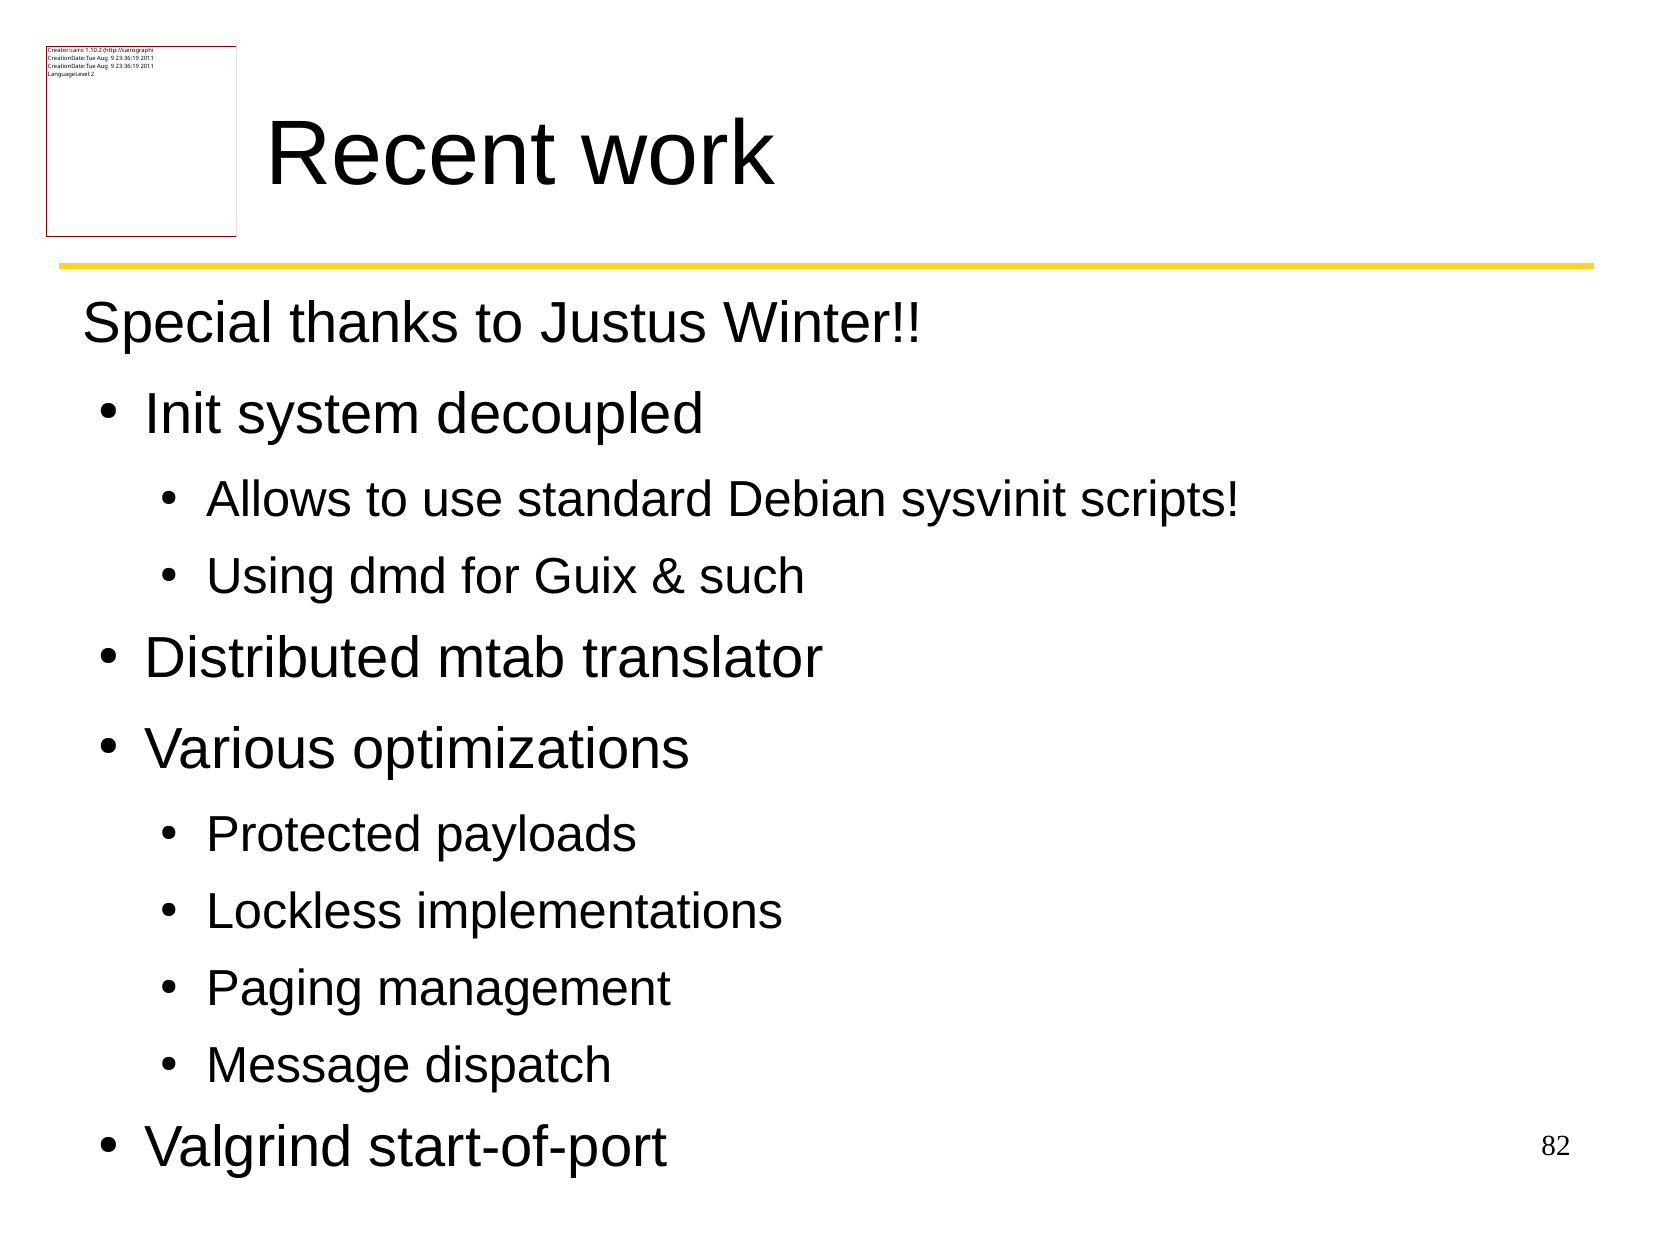

# Recent work
Special thanks to Justus Winter!!
Init system decoupled
Allows to use standard Debian sysvinit scripts!
Using dmd for Guix & such
Distributed mtab translator
Various optimizations
Protected payloads
Lockless implementations
Paging management
Message dispatch
Valgrind start-of-port
82